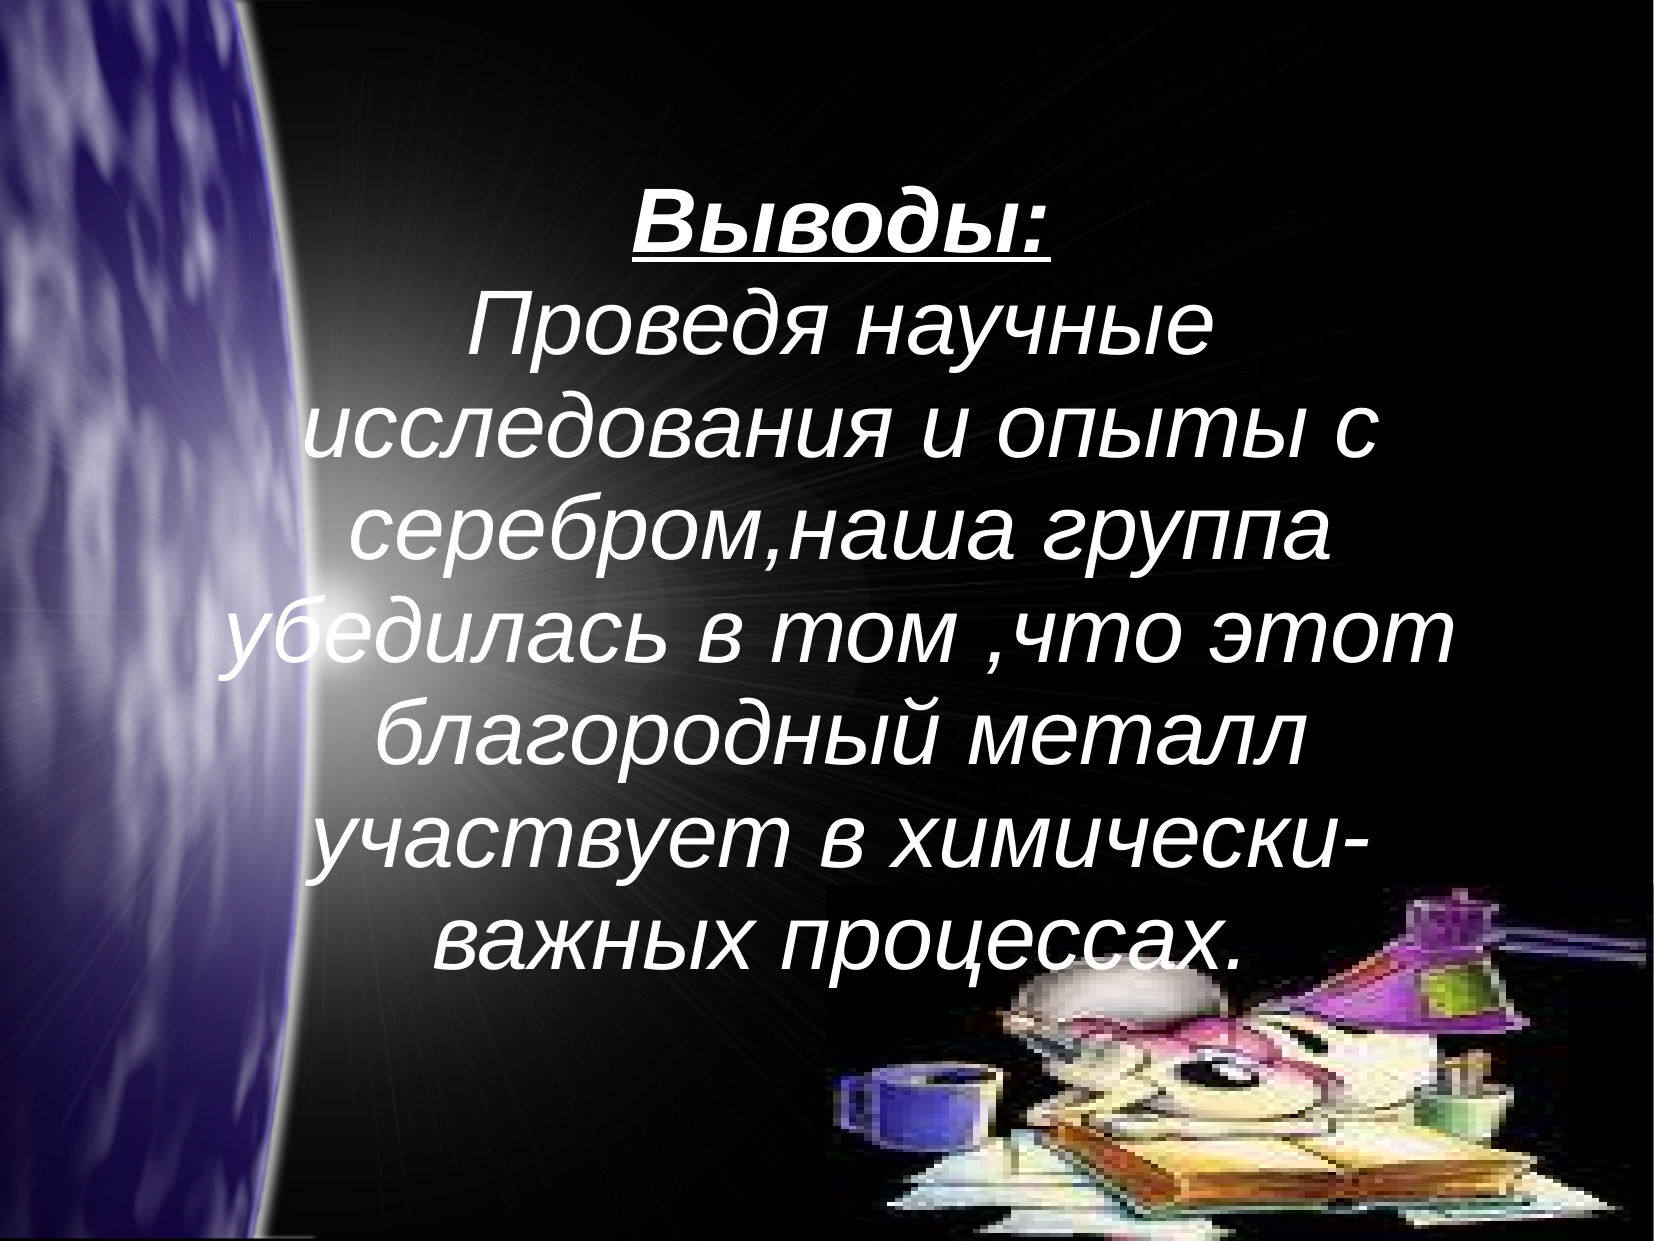

# Выводы: Проведя научные исследования и опыты с серебром,наша группа убедилась в том ,что этот благородный металл участвует в химически-важных процессах.